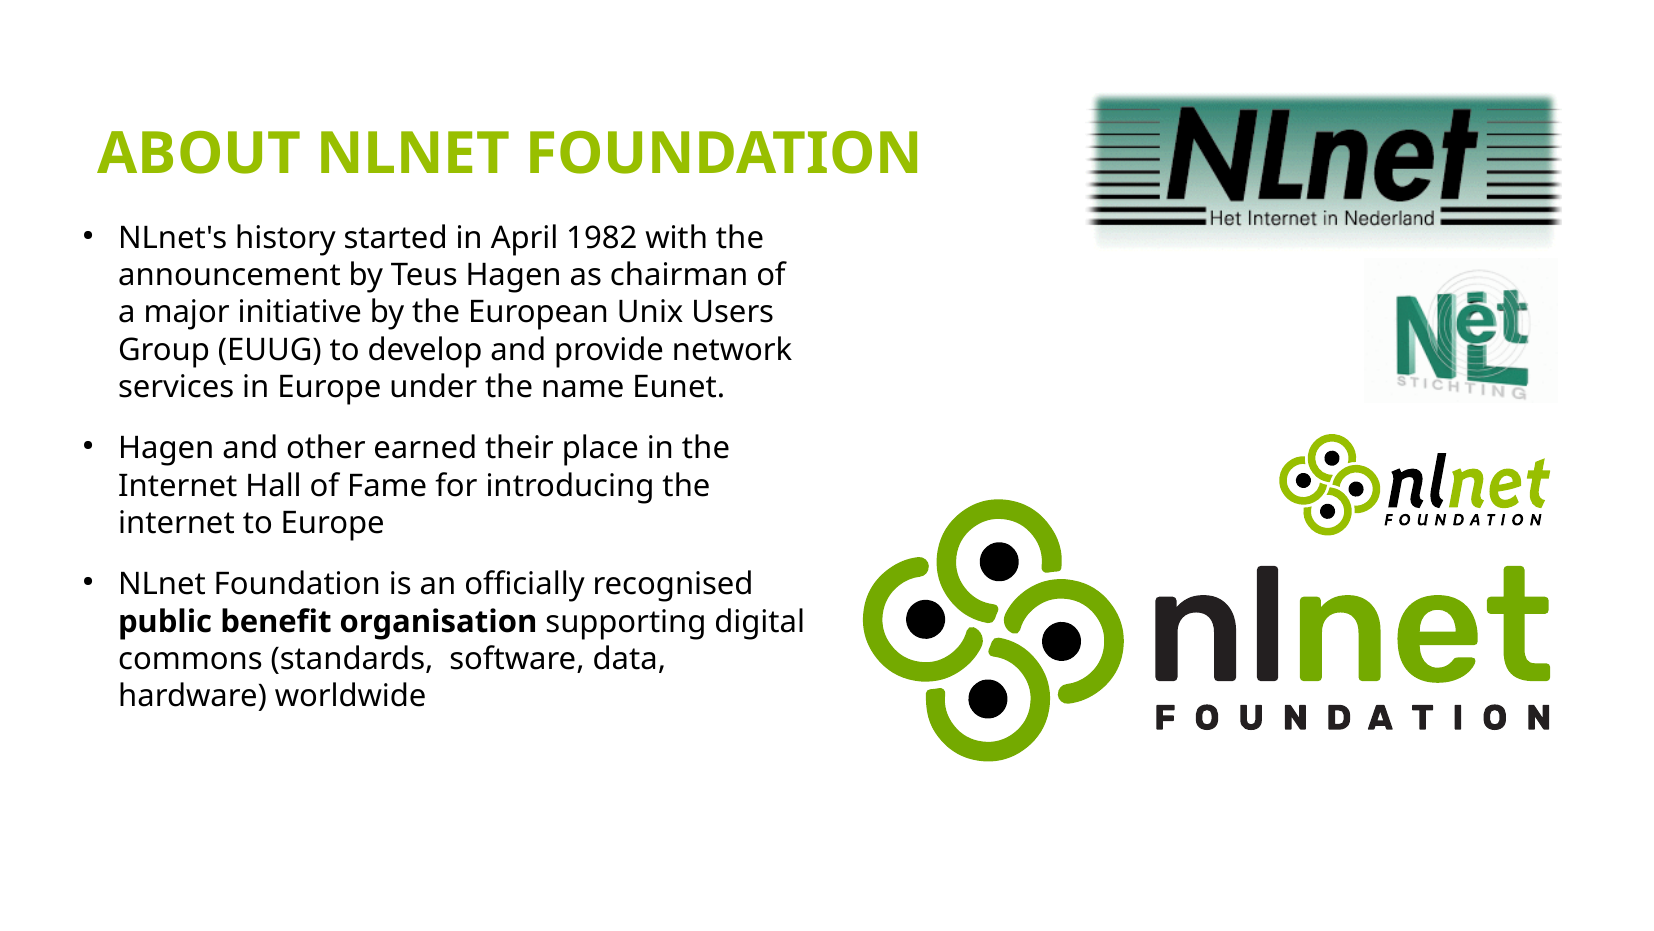

# About Nlnet foundation
NLnet's history started in April 1982 with the announcement by Teus Hagen as chairman of a major initiative by the European Unix Users Group (EUUG) to develop and provide network services in Europe under the name Eunet.
Hagen and other earned their place in the Internet Hall of Fame for introducing the internet to Europe
NLnet Foundation is an officially recognised public benefit organisation supporting digital commons (standards, software, data, hardware) worldwide